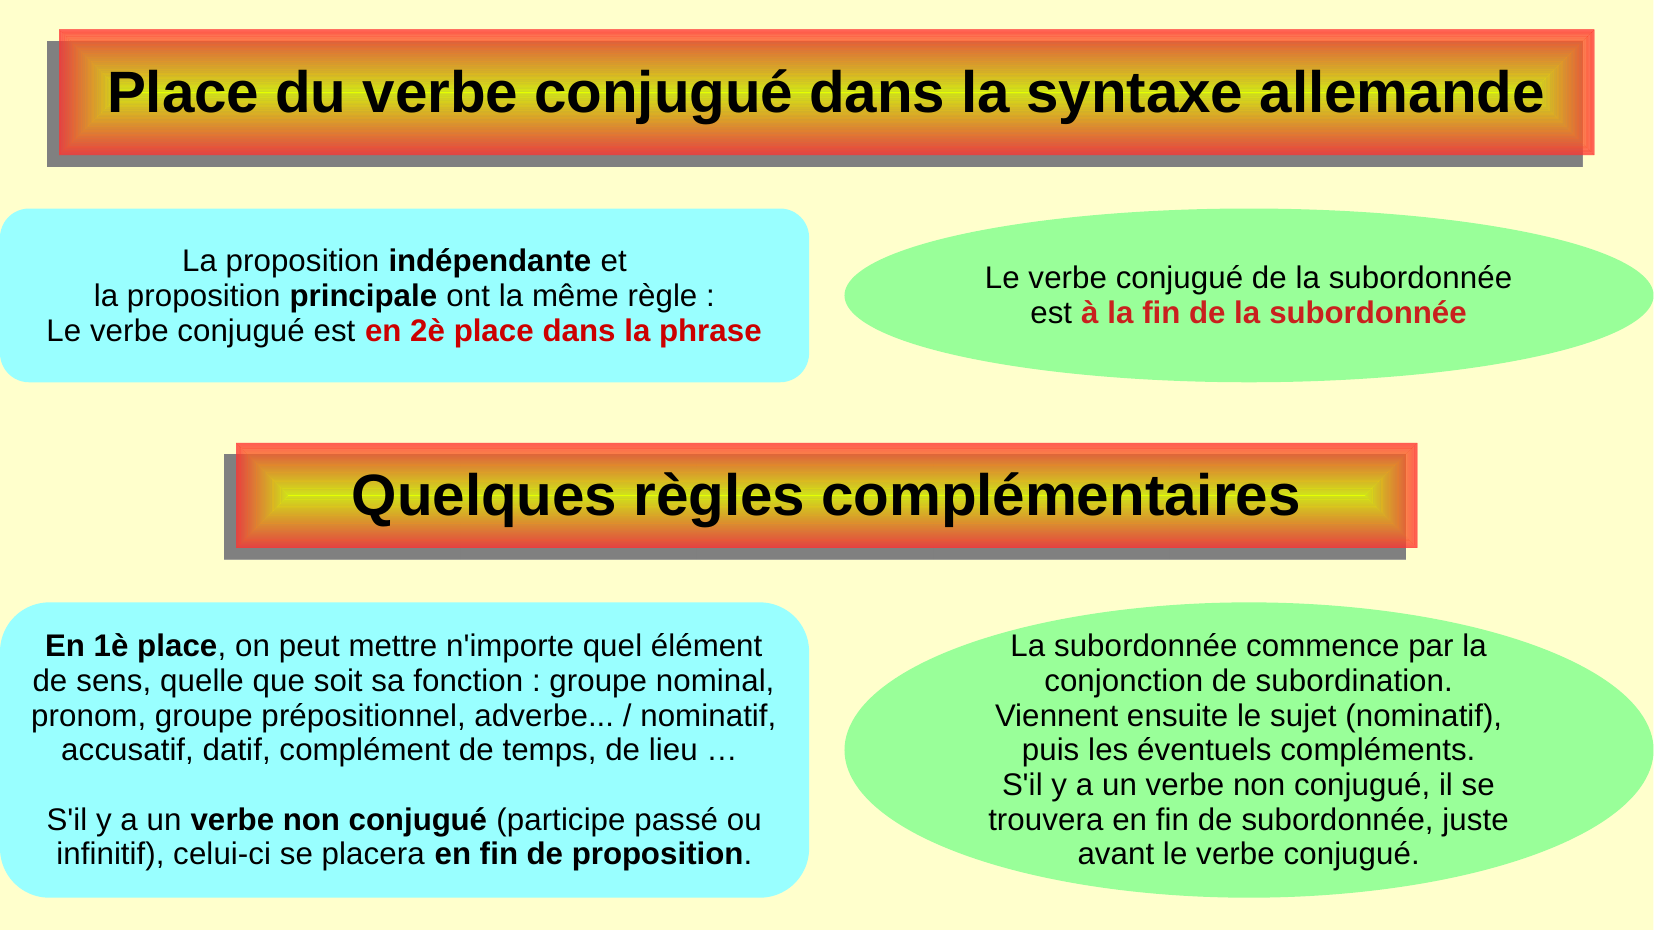

Place du verbe conjugué dans la syntaxe allemande
La proposition indépendante et la proposition principale ont la même règle :
Le verbe conjugué est en 2è place dans la phrase
Le verbe conjugué de la subordonnée
est à la fin de la subordonnée
Quelques règles complémentaires
En 1è place, on peut mettre n'importe quel élément de sens, quelle que soit sa fonction : groupe nominal, pronom, groupe prépositionnel, adverbe... / nominatif, accusatif, datif, complément de temps, de lieu …
S'il y a un verbe non conjugué (participe passé ou infinitif), celui-ci se placera en fin de proposition.
La subordonnée commence par la conjonction de subordination. Viennent ensuite le sujet (nominatif), puis les éventuels compléments.
S'il y a un verbe non conjugué, il se trouvera en fin de subordonnée, juste avant le verbe conjugué.